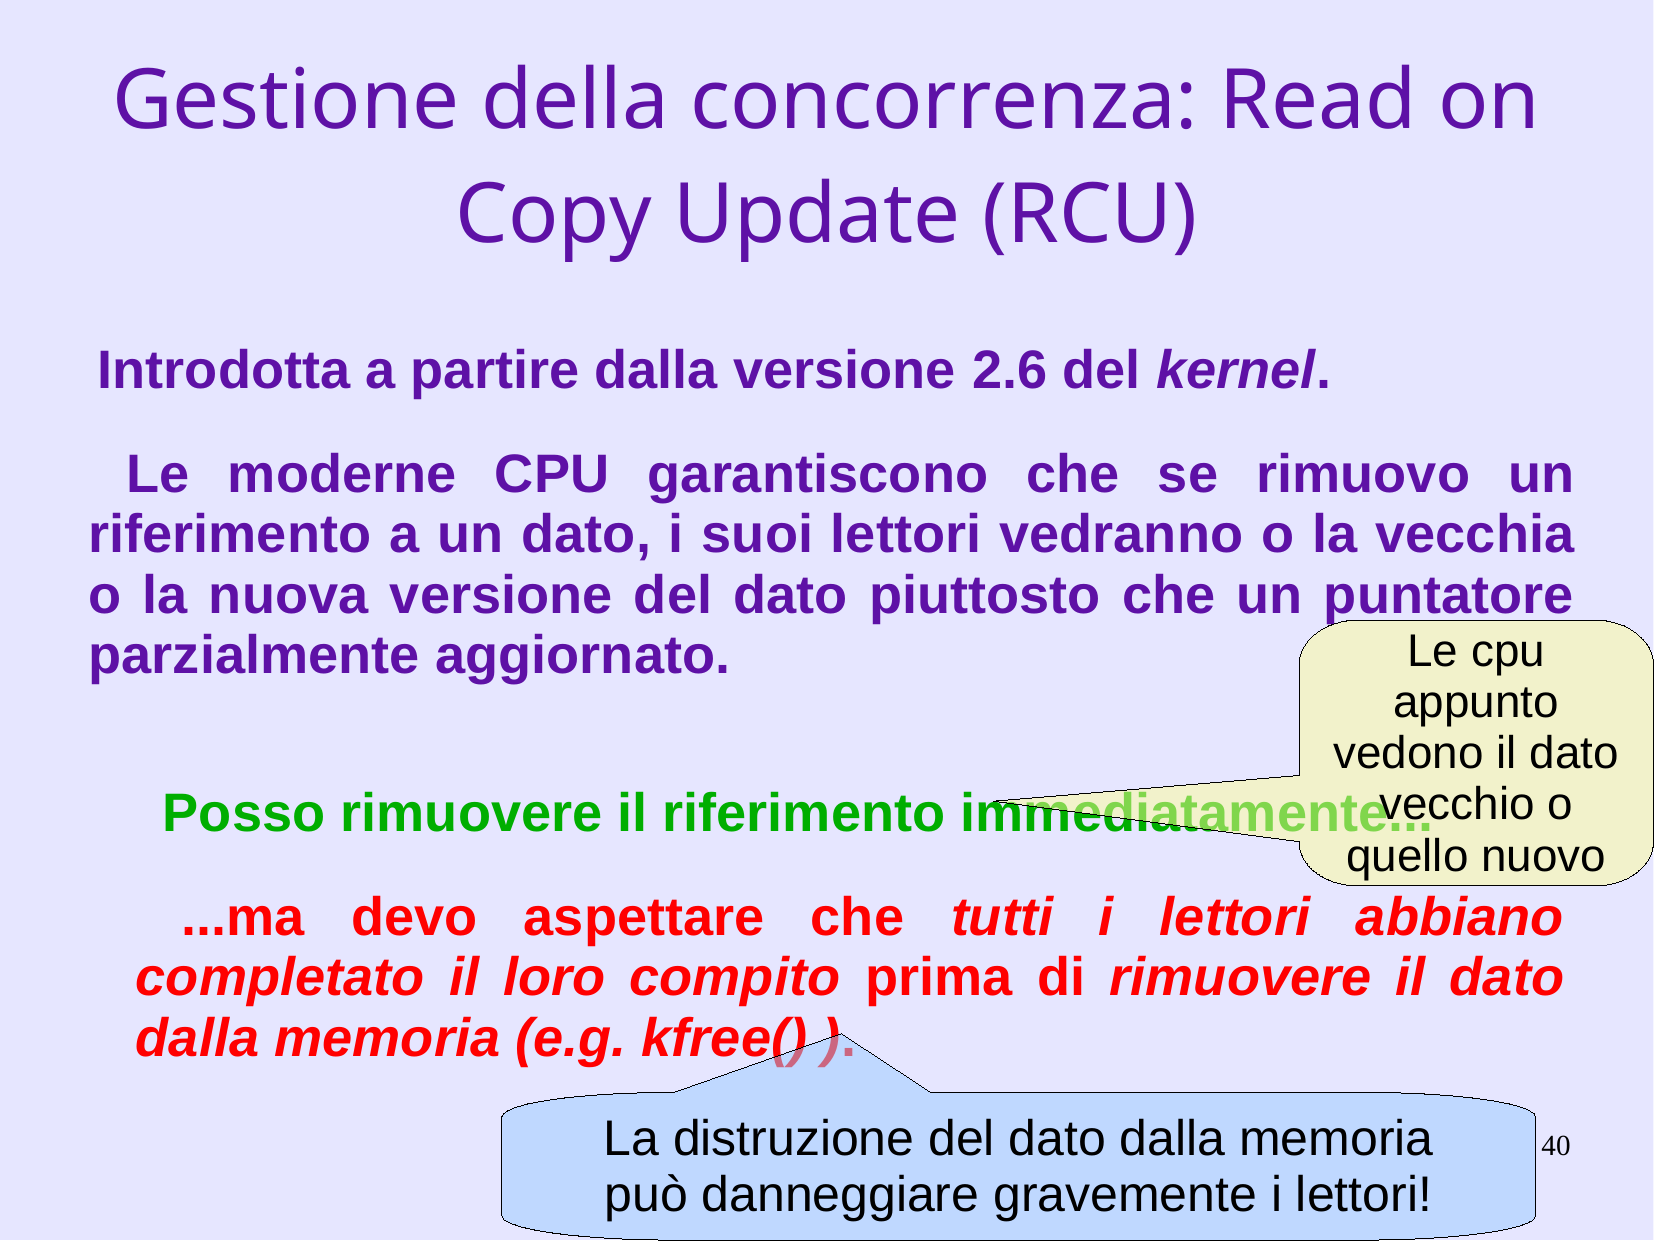

# Gestione della concorrenza: Read on Copy Update (RCU)
 Introdotta a partire dalla versione 2.6 del kernel.
 Le moderne CPU garantiscono che se rimuovo un riferimento a un dato, i suoi lettori vedranno o la vecchia o la nuova versione del dato piuttosto che un puntatore parzialmente aggiornato.
Le cpu appunto vedono il dato vecchio o quello nuovo
 Posso rimuovere il riferimento immediatamente...
 ...ma devo aspettare che tutti i lettori abbiano completato il loro compito prima di rimuovere il dato dalla memoria (e.g. kfree() ).
La distruzione del dato dalla memoria può danneggiare gravemente i lettori!
40